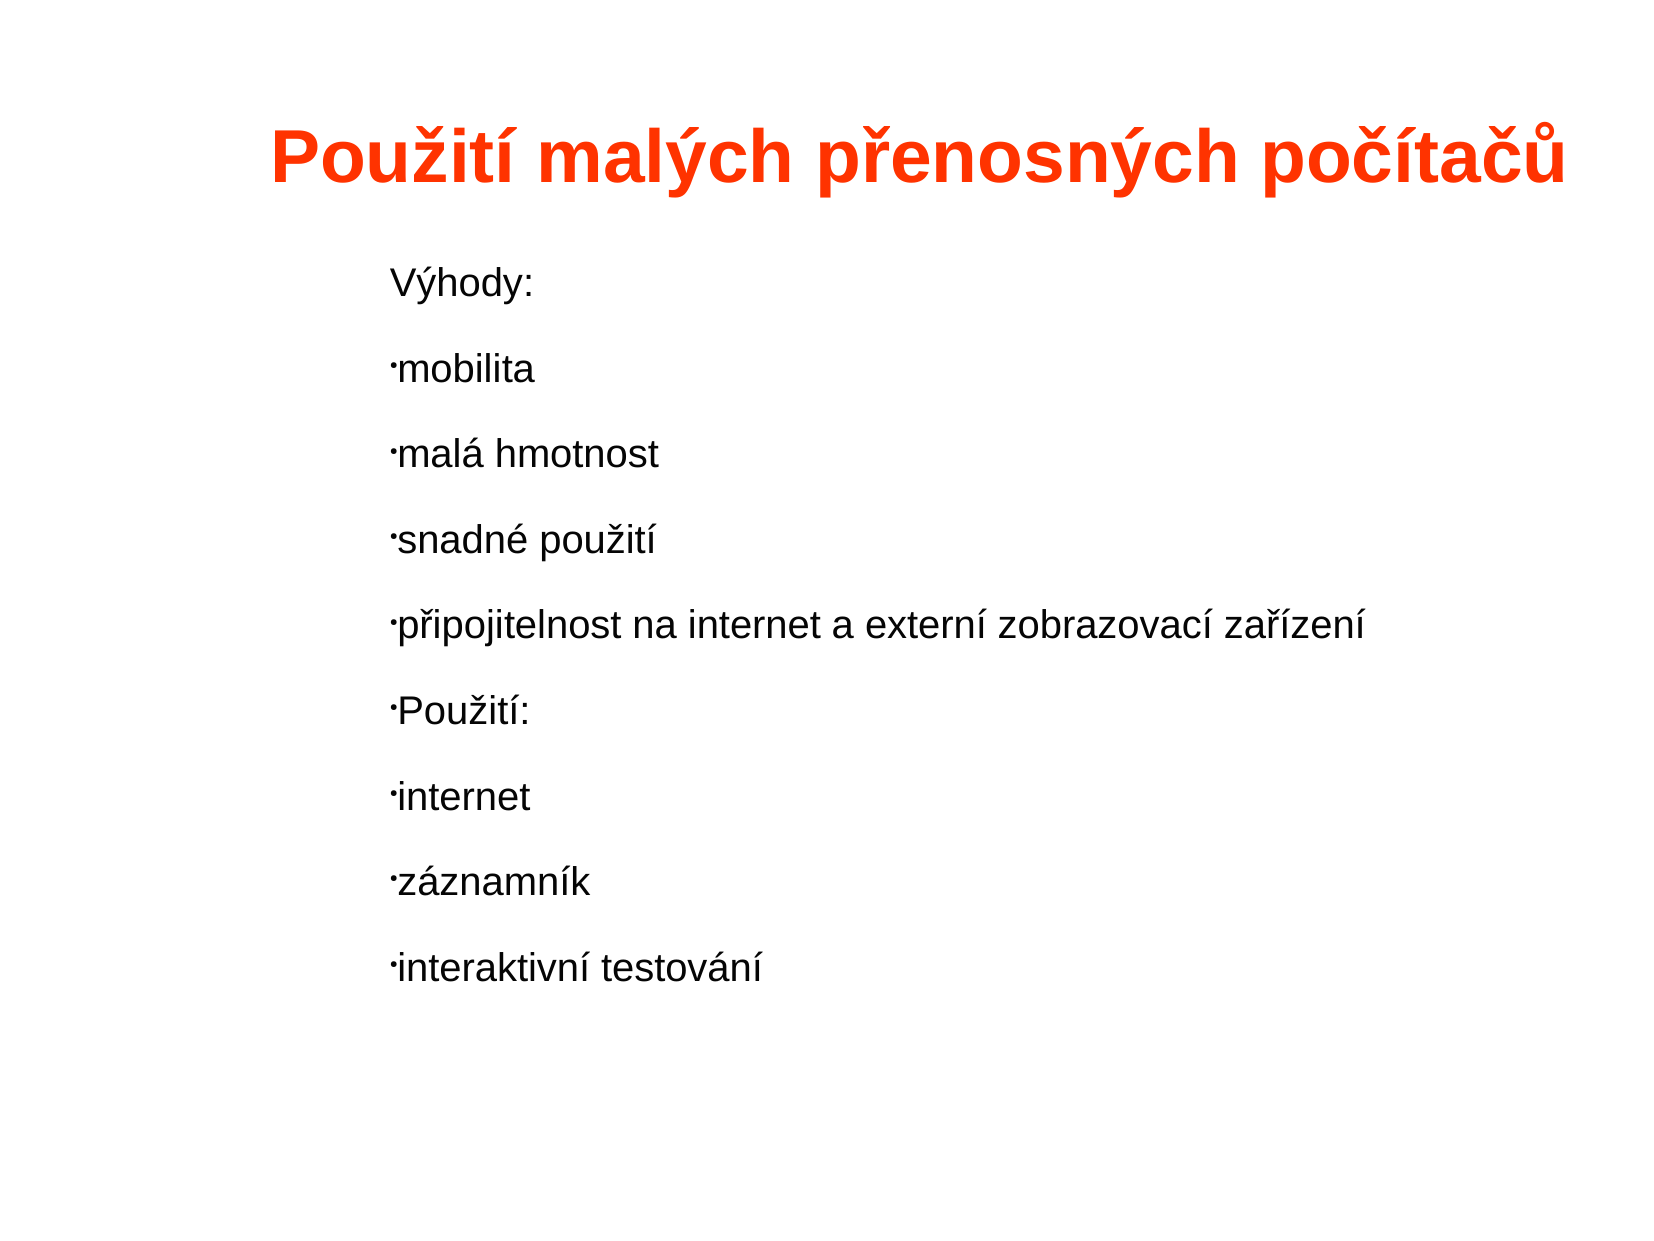

# Použití malých přenosných počítačů
Výhody:
mobilita
malá hmotnost
snadné použití
připojitelnost na internet a externí zobrazovací zařízení
Použití:
internet
záznamník
interaktivní testování